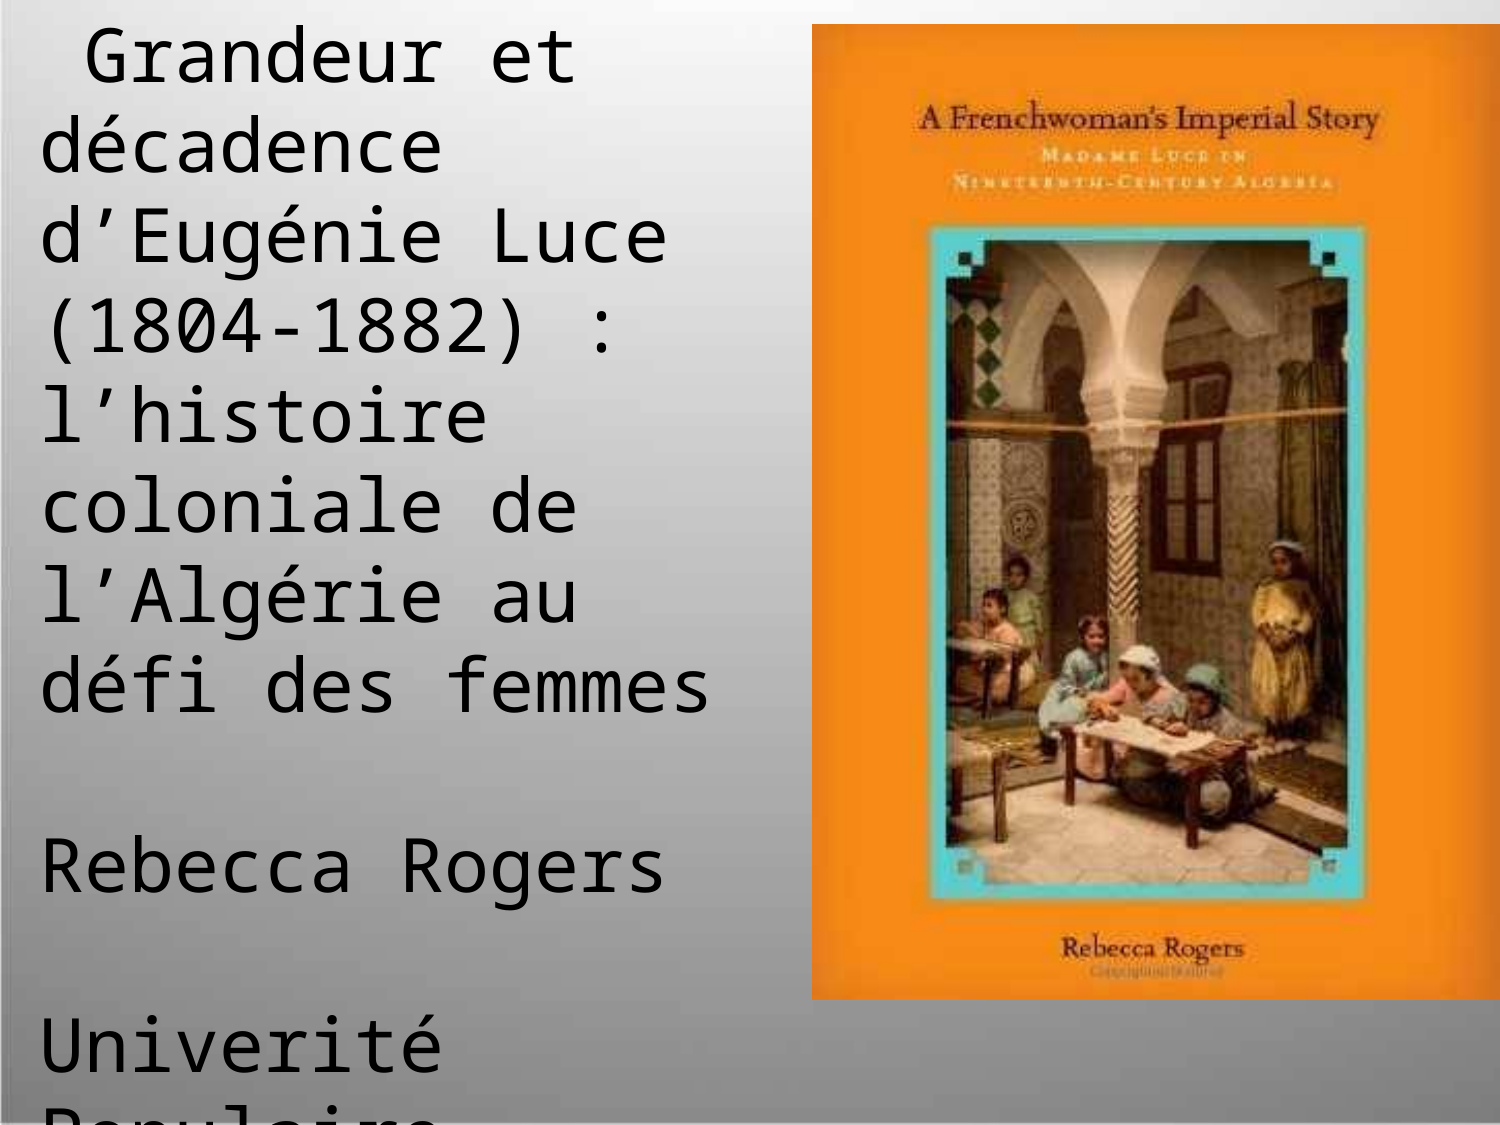

Grandeur et décadence d’Eugénie Luce (1804-1882) : l’histoire coloniale de l’Algérie au défi des femmes
Rebecca Rogers
Univerité Populaire
Antony
le 6 février 2020
#